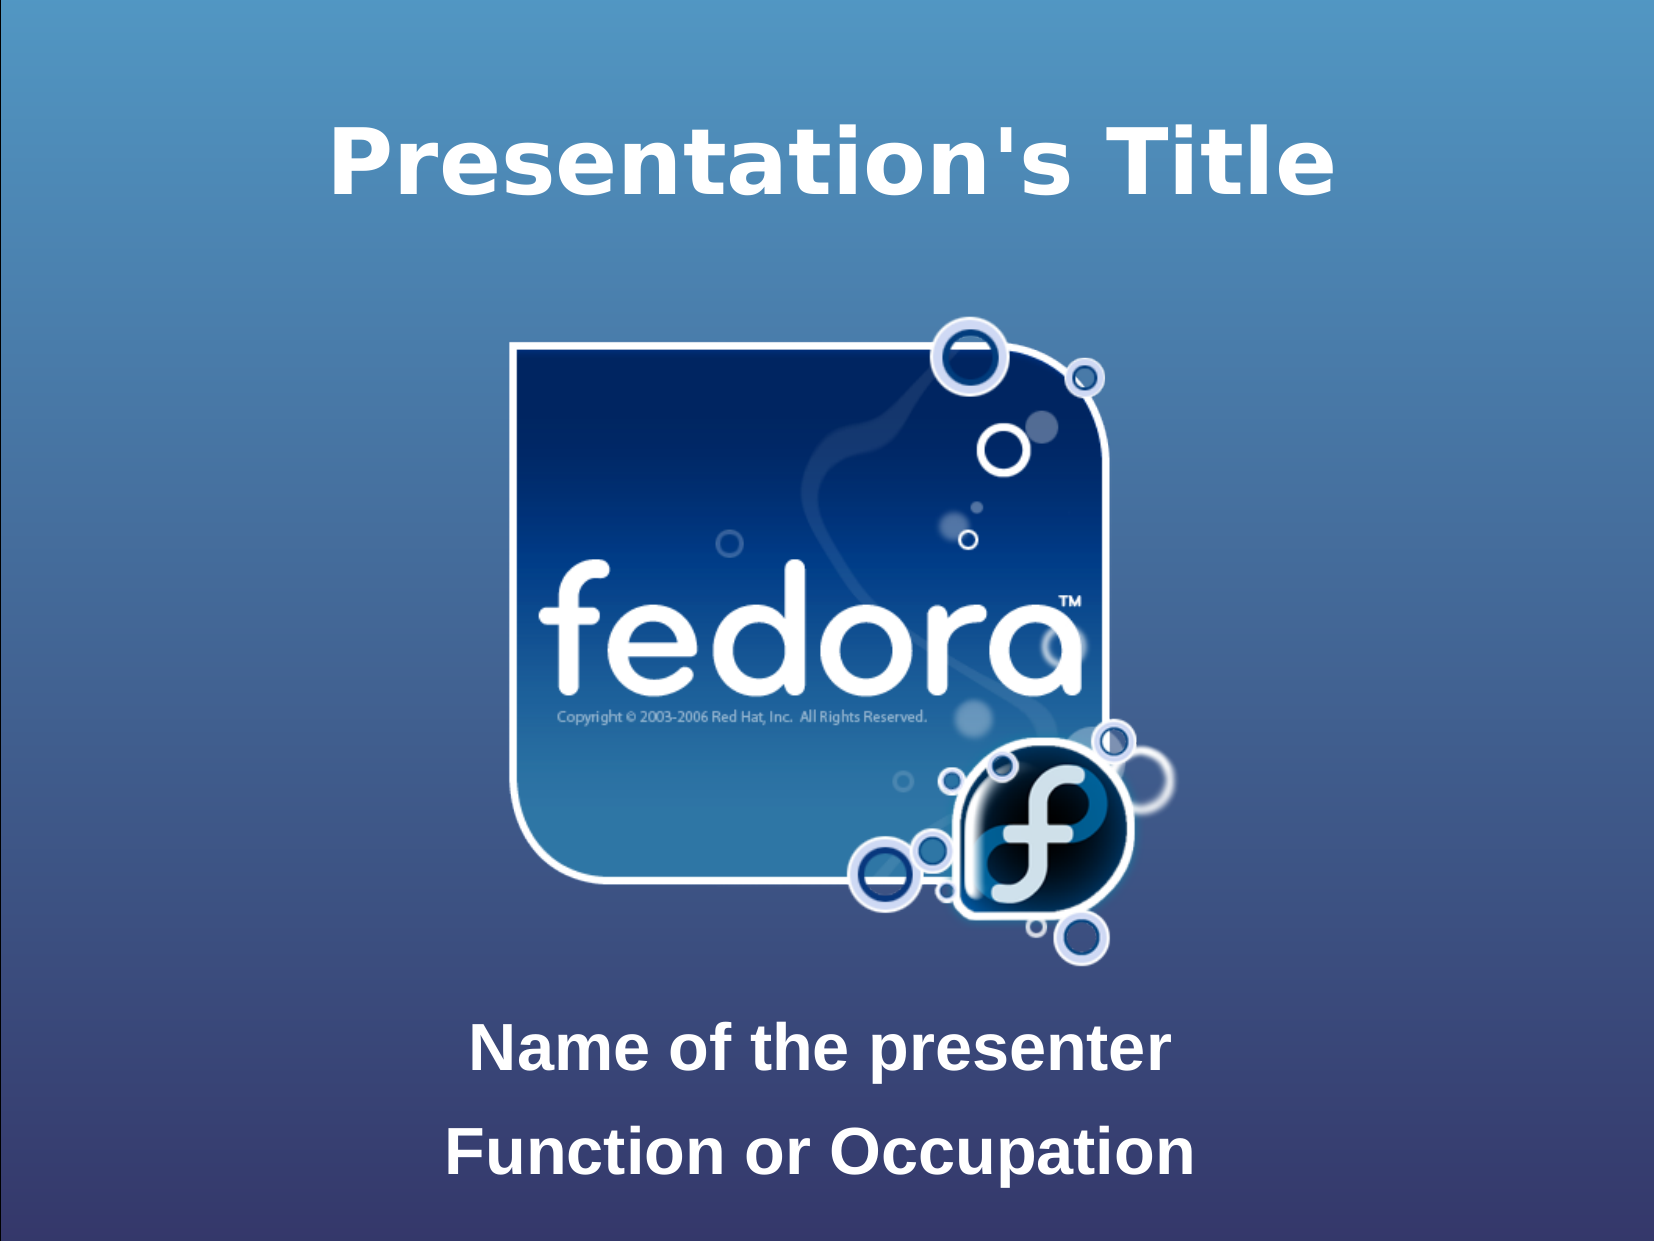

# Presentation's Title
Name of the presenter
Function or Occupation